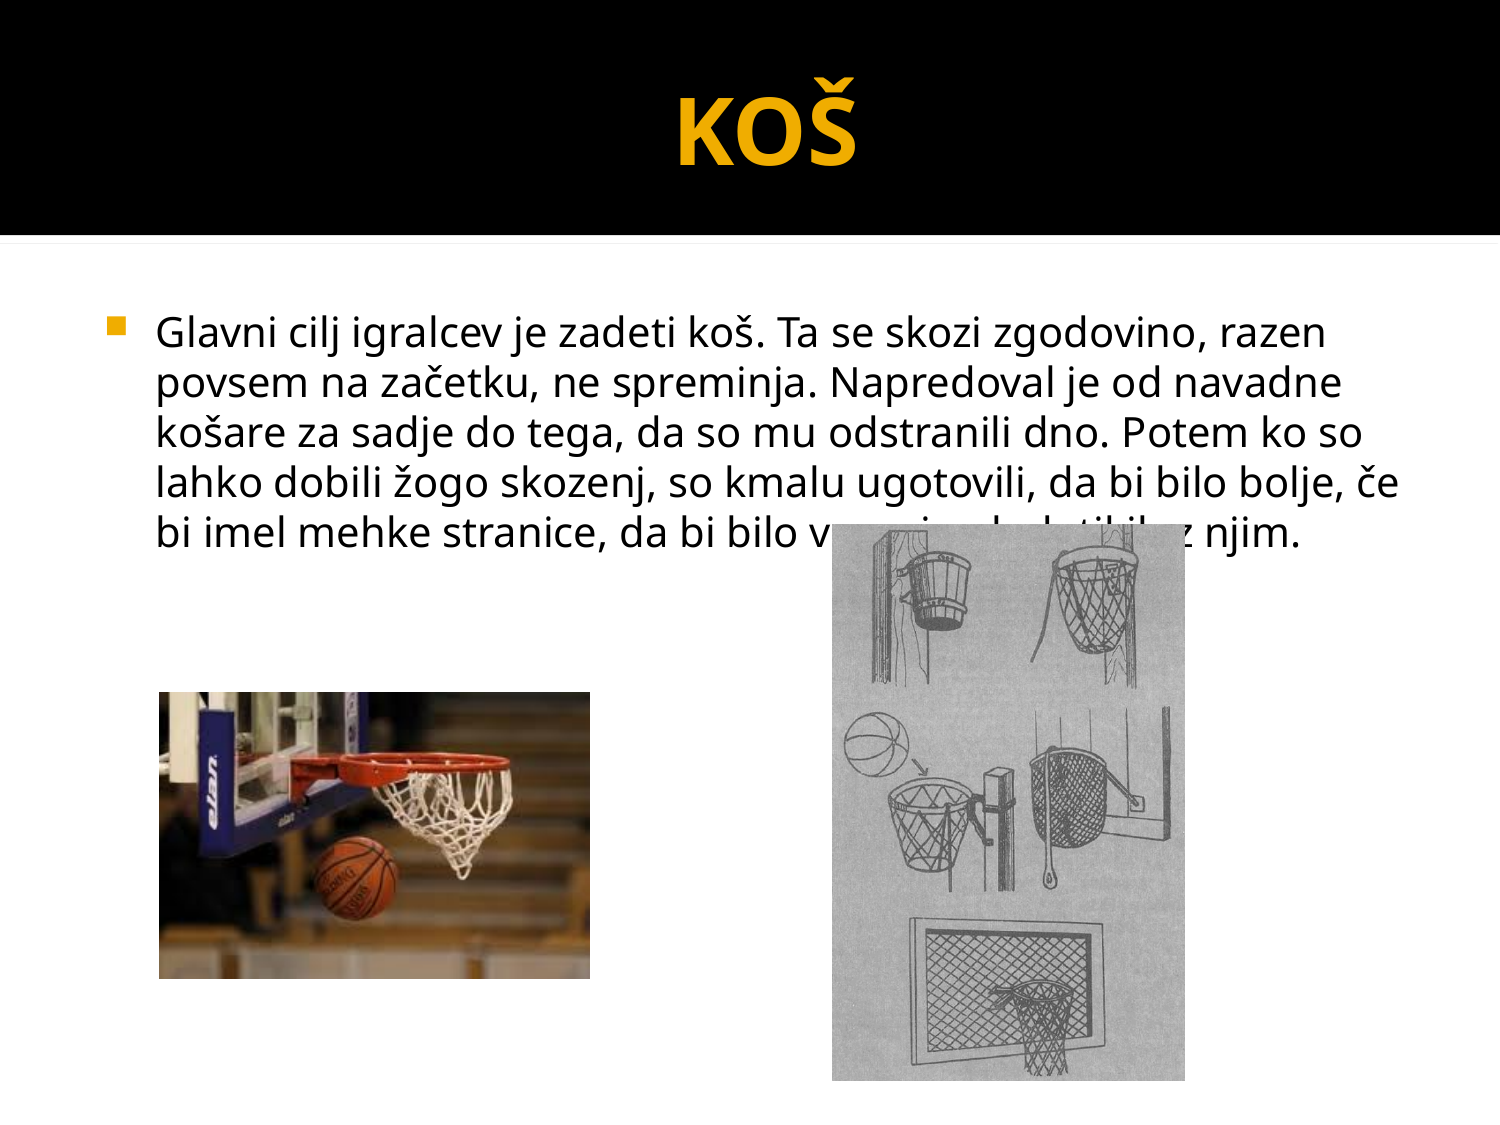

# KOŠ
Glavni cilj igralcev je zadeti koš. Ta se skozi zgodovino, razen povsem na začetku, ne spreminja. Napredoval je od navadne košare za sadje do tega, da so mu odstranili dno. Potem ko so lahko dobili žogo skozenj, so kmalu ugotovili, da bi bilo bolje, če bi imel mehke stranice, da bi bilo varneje ob dotikih z njim.